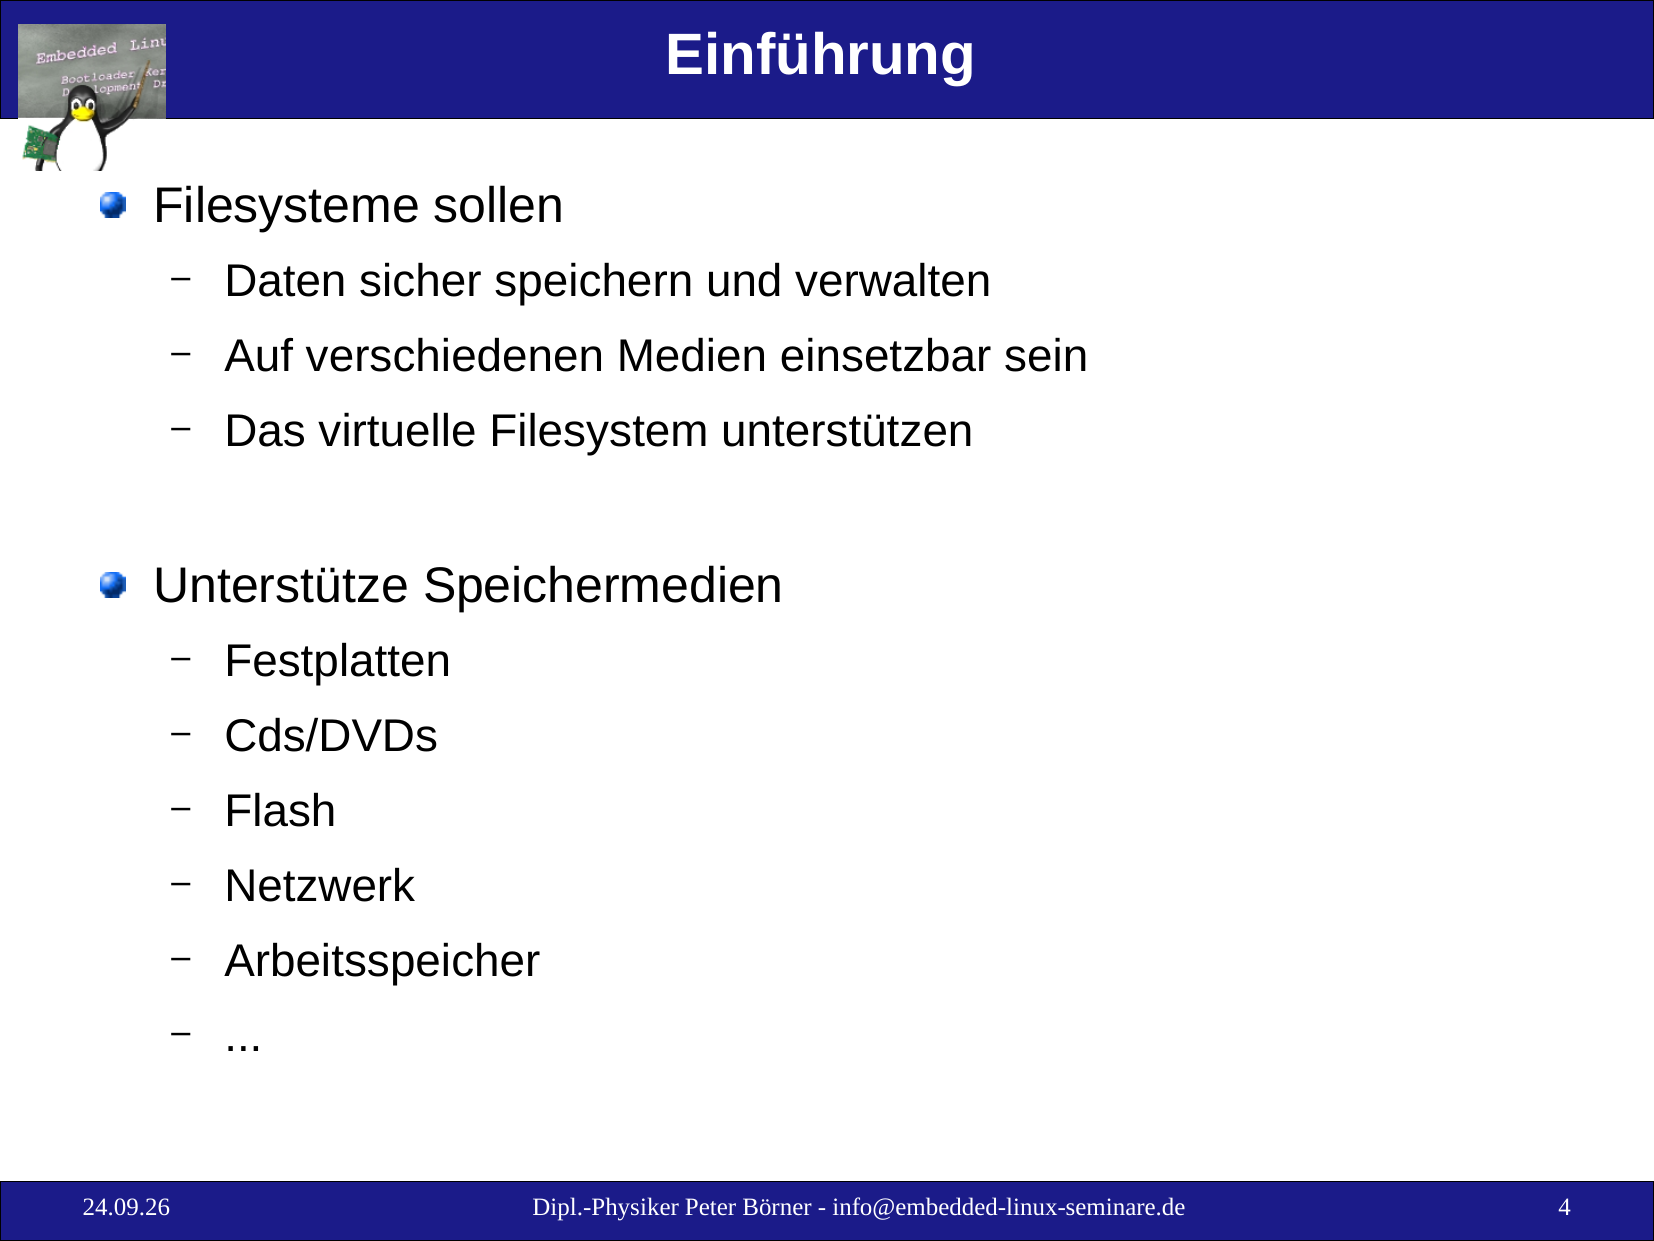

# Einführung
Filesysteme sollen
Daten sicher speichern und verwalten
Auf verschiedenen Medien einsetzbar sein
Das virtuelle Filesystem unterstützen
Unterstütze Speichermedien
Festplatten
Cds/DVDs
Flash
Netzwerk
Arbeitsspeicher
...
 Dipl.-Physiker Peter Börner - info@embedded-linux-seminare.de
4